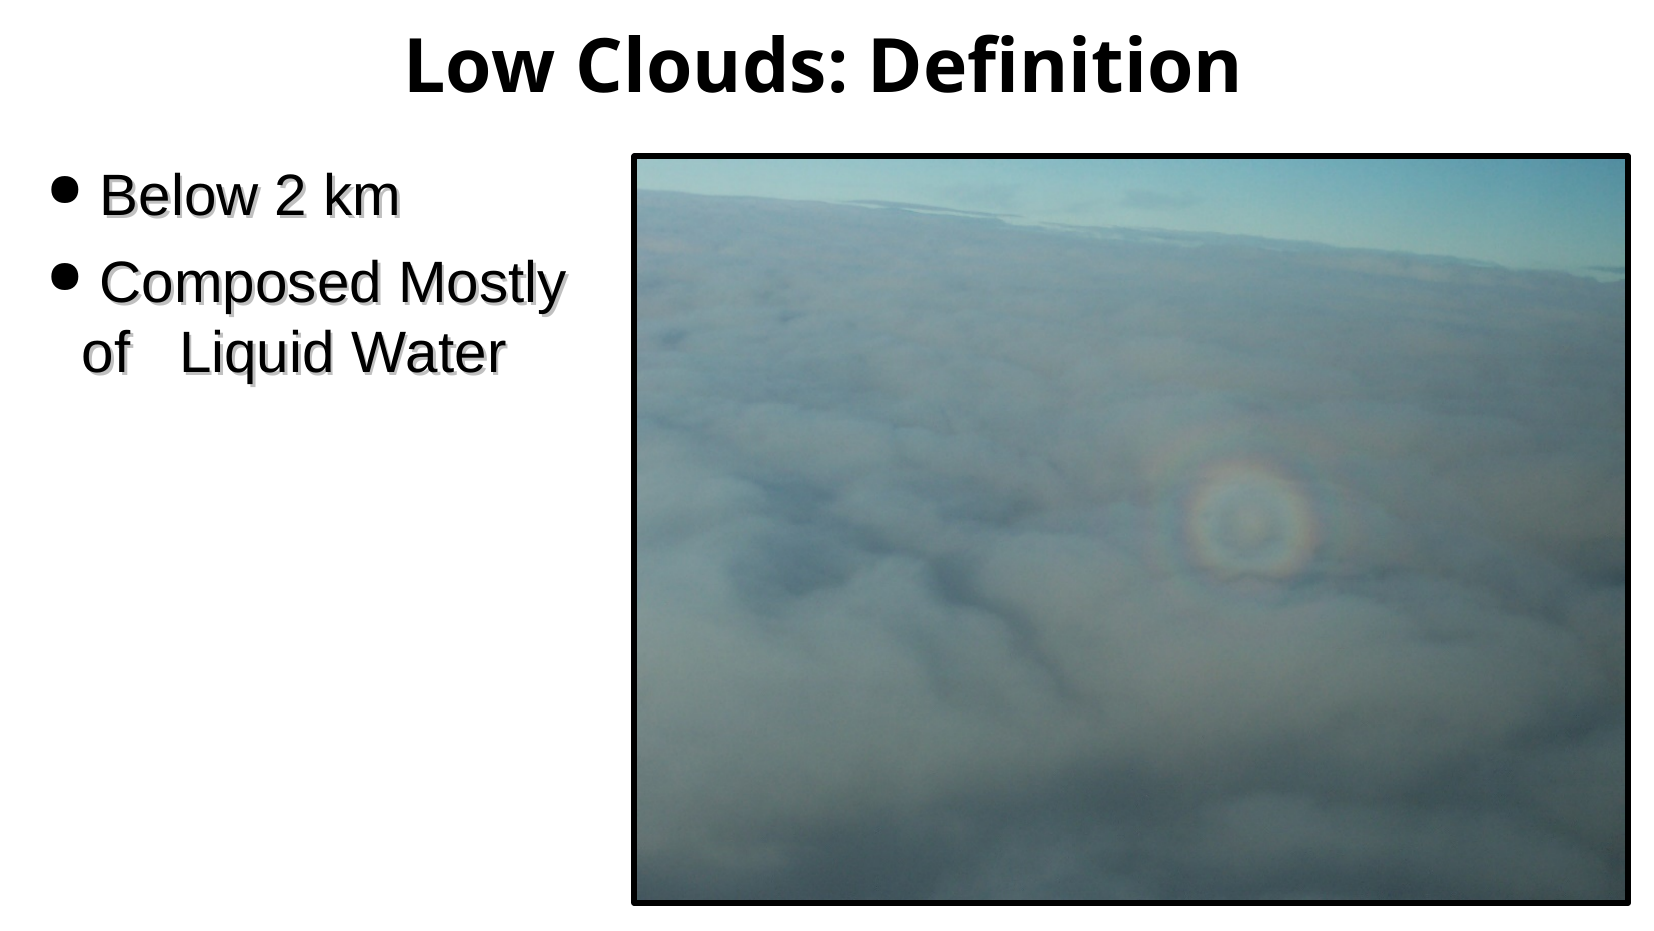

# Low Clouds: Definition
 Below 2 km
 Composed Mostly of Liquid Water